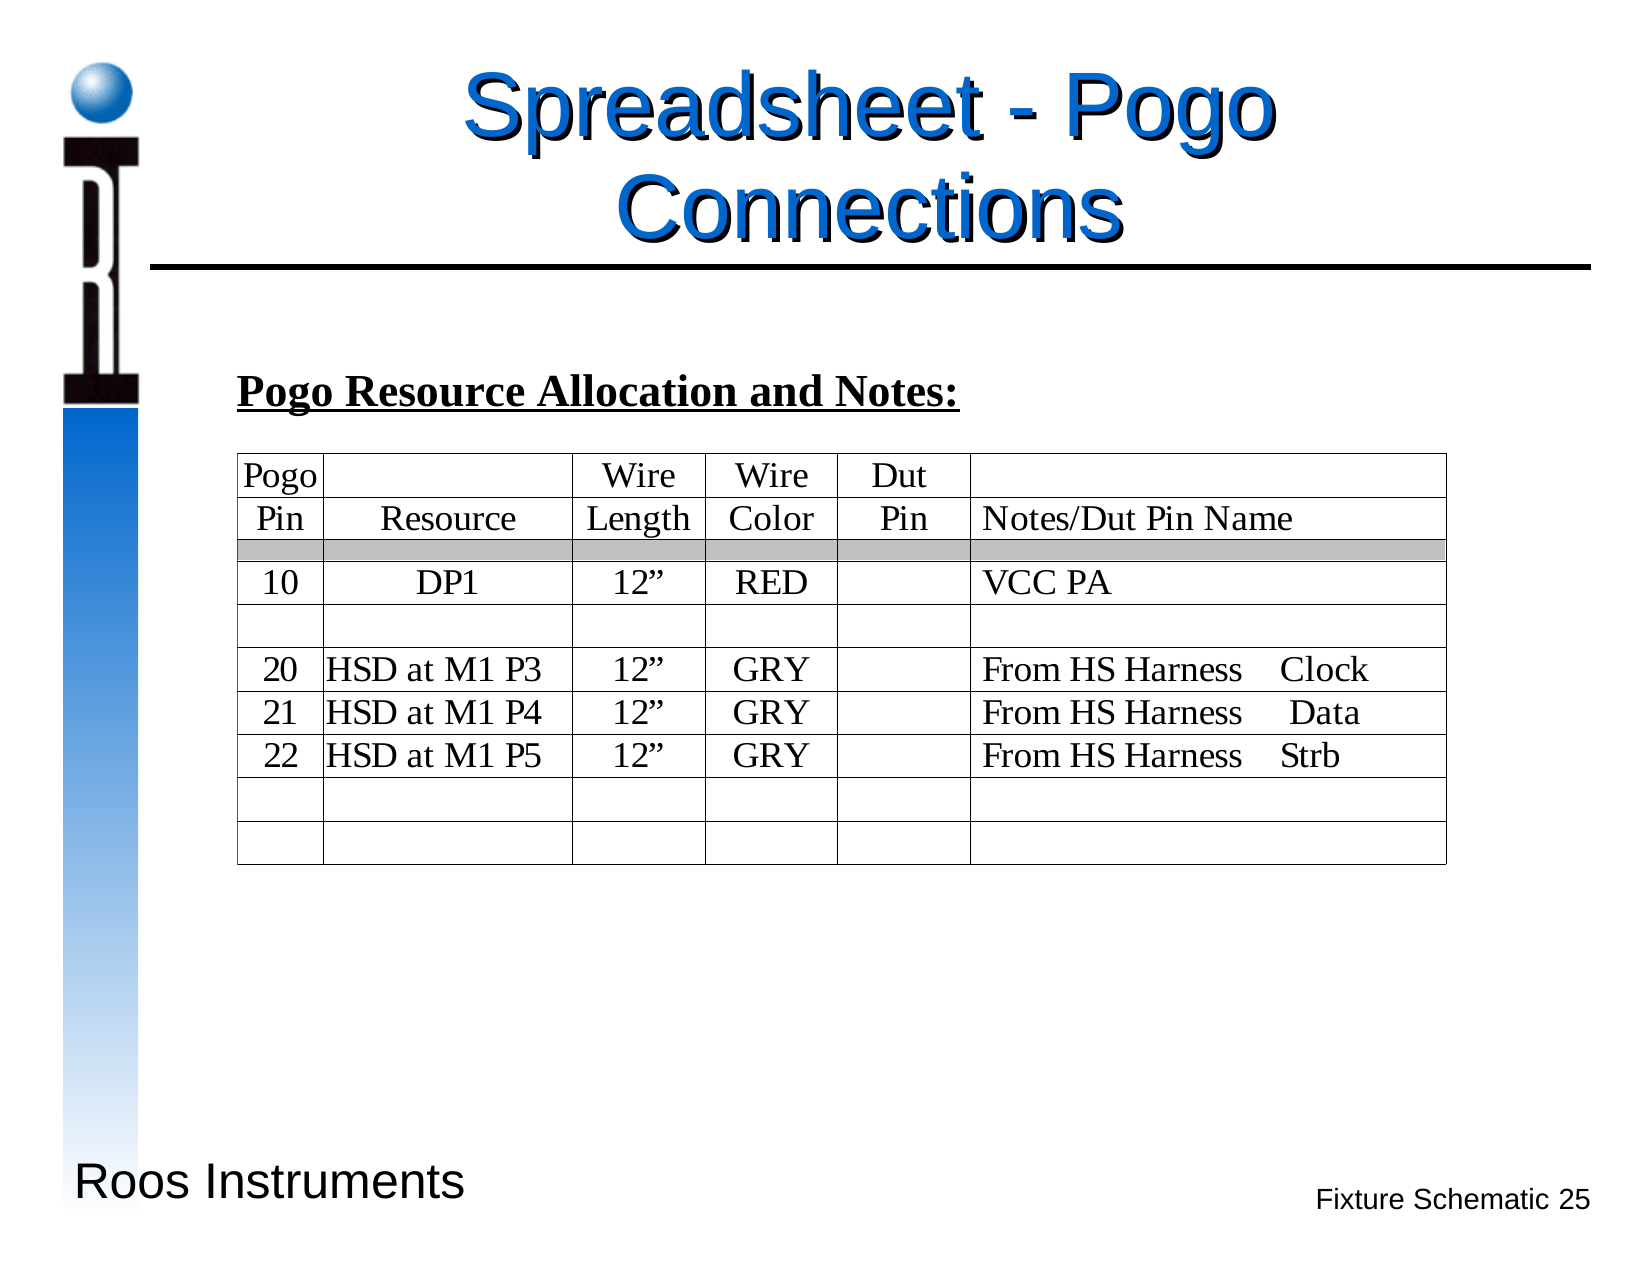

# Spreadsheet - Pogo Connections
Pogo Resource Allocation and Notes:
25